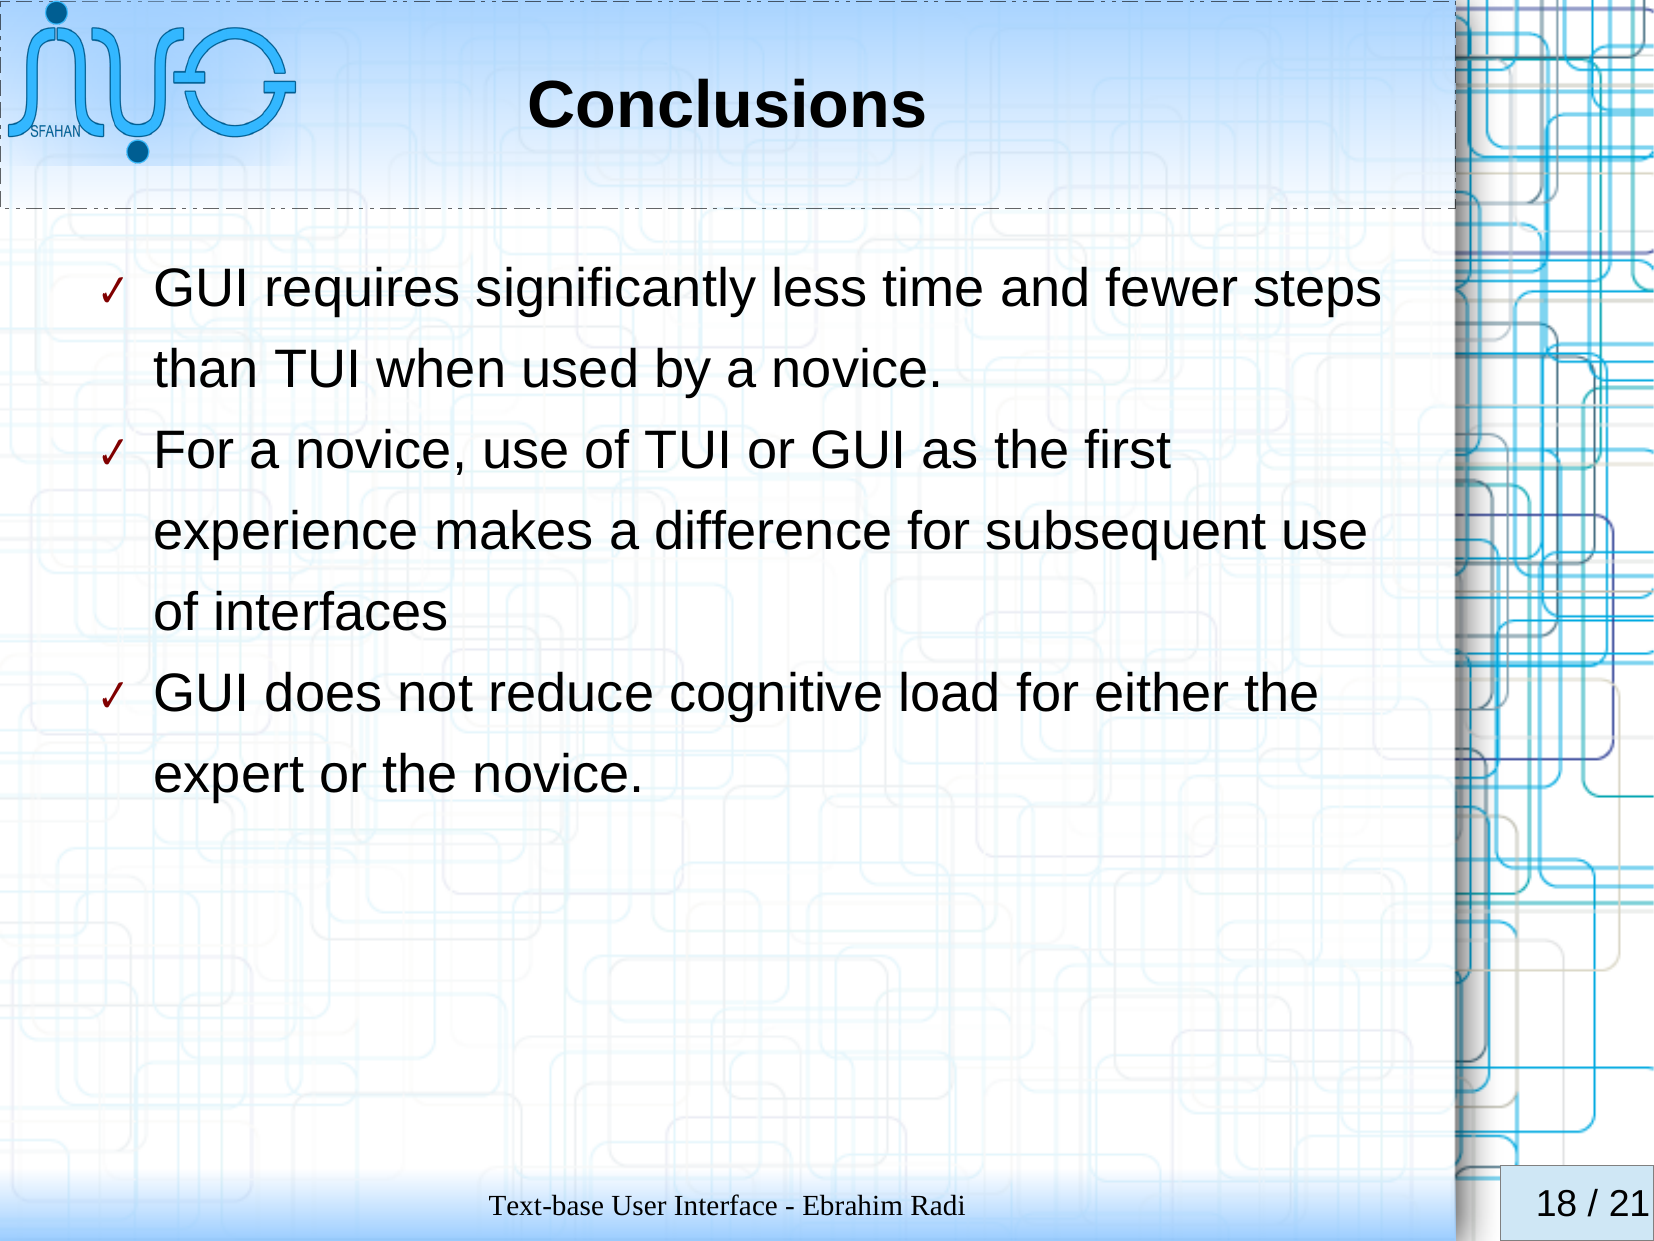

# Conclusions
GUI requires significantly less time and fewer steps than TUI when used by a novice.
For a novice, use of TUI or GUI as the first experience makes a difference for subsequent use of interfaces
GUI does not reduce cognitive load for either the expert or the novice.
Text-base User Interface - Ebrahim Radi